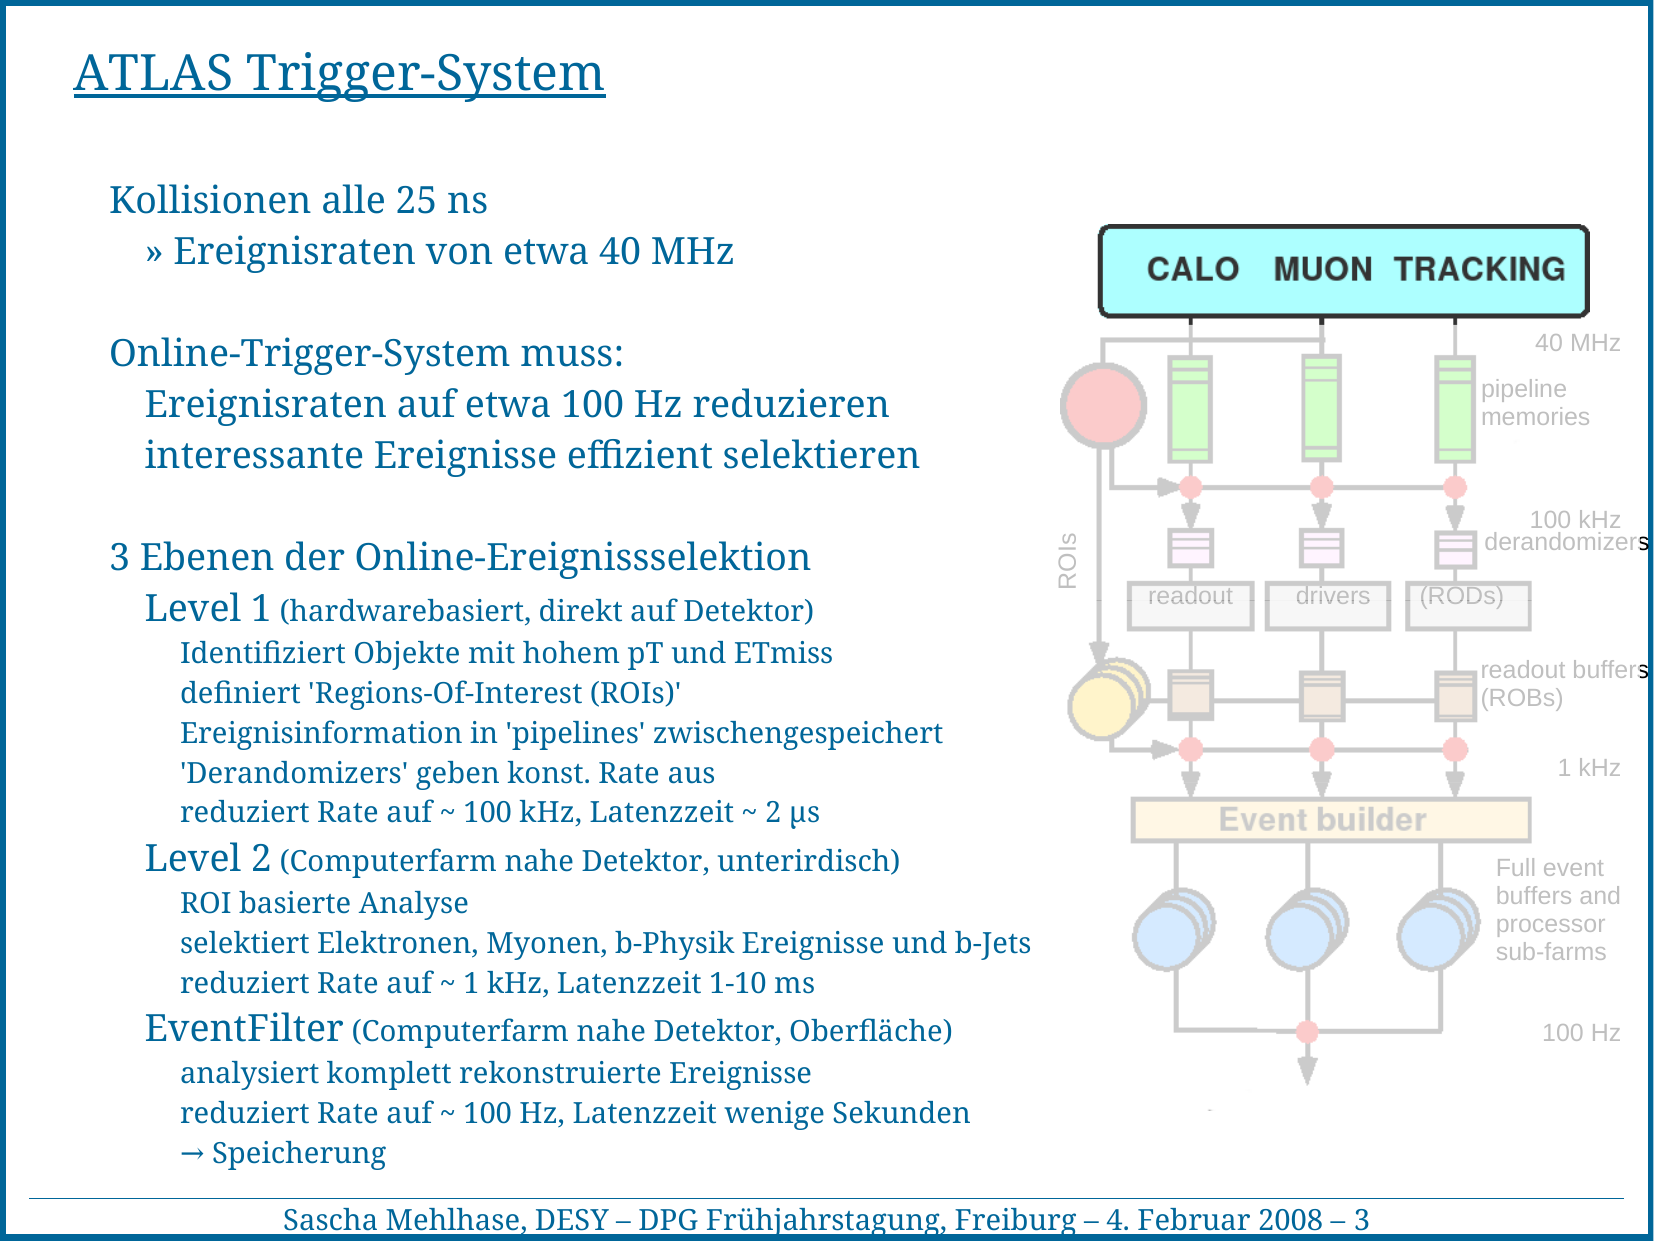

Sascha Mehlhase, DESY – DPG Frühjahrstagung, Freiburg – 4. Februar 2008 –
ATLAS Trigger-System
Kollisionen alle 25 ns
» Ereignisraten von etwa 40 MHz
Online-Trigger-System muss:
Ereignisraten auf etwa 100 Hz reduzieren
interessante Ereignisse effizient selektieren
3 Ebenen der Online-Ereignissselektion
Level 1 (hardwarebasiert, direkt auf Detektor)
Identifiziert Objekte mit hohem pT und ETmiss
definiert 'Regions-Of-Interest (ROIs)'
Ereignisinformation in 'pipelines' zwischengespeichert
'Derandomizers' geben konst. Rate aus
reduziert Rate auf ~ 100 kHz, Latenzzeit ~ 2 µs
Level 2 (Computerfarm nahe Detektor, unterirdisch)
ROI basierte Analyse
selektiert Elektronen, Myonen, b-Physik Ereignisse und b-Jets
reduziert Rate auf ~ 1 kHz, Latenzzeit 1-10 ms
EventFilter (Computerfarm nahe Detektor, Oberfläche)
analysiert komplett rekonstruierte Ereignisse
reduziert Rate auf ~ 100 Hz, Latenzzeit wenige Sekunden
→ Speicherung
40 MHz
pipeline
memories
100 kHz
ROIs
derandomizers
readout drivers (RODs)
readout buffers
(ROBs)
1 kHz
Full event
buffers and
processor
sub-farms
100 Hz